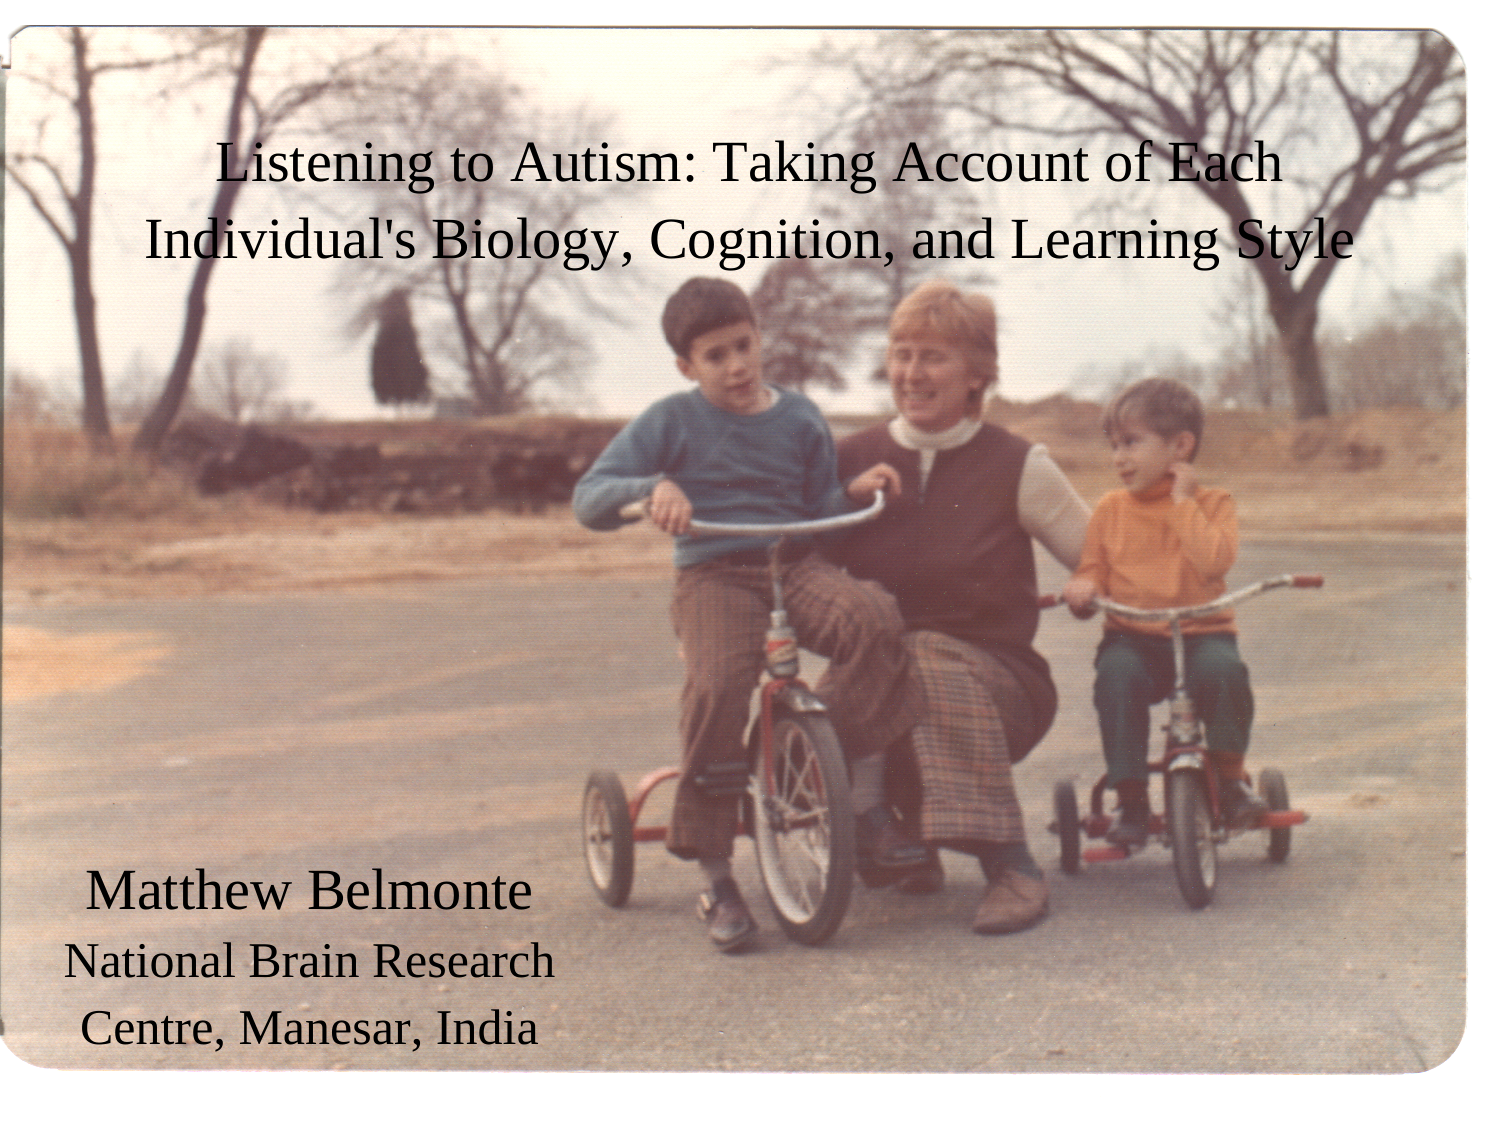

# Listening to Autism: Taking Account of Each Individual's Biology, Cognition, and Learning Style
Matthew Belmonte
National Brain Research Centre, Manesar, India